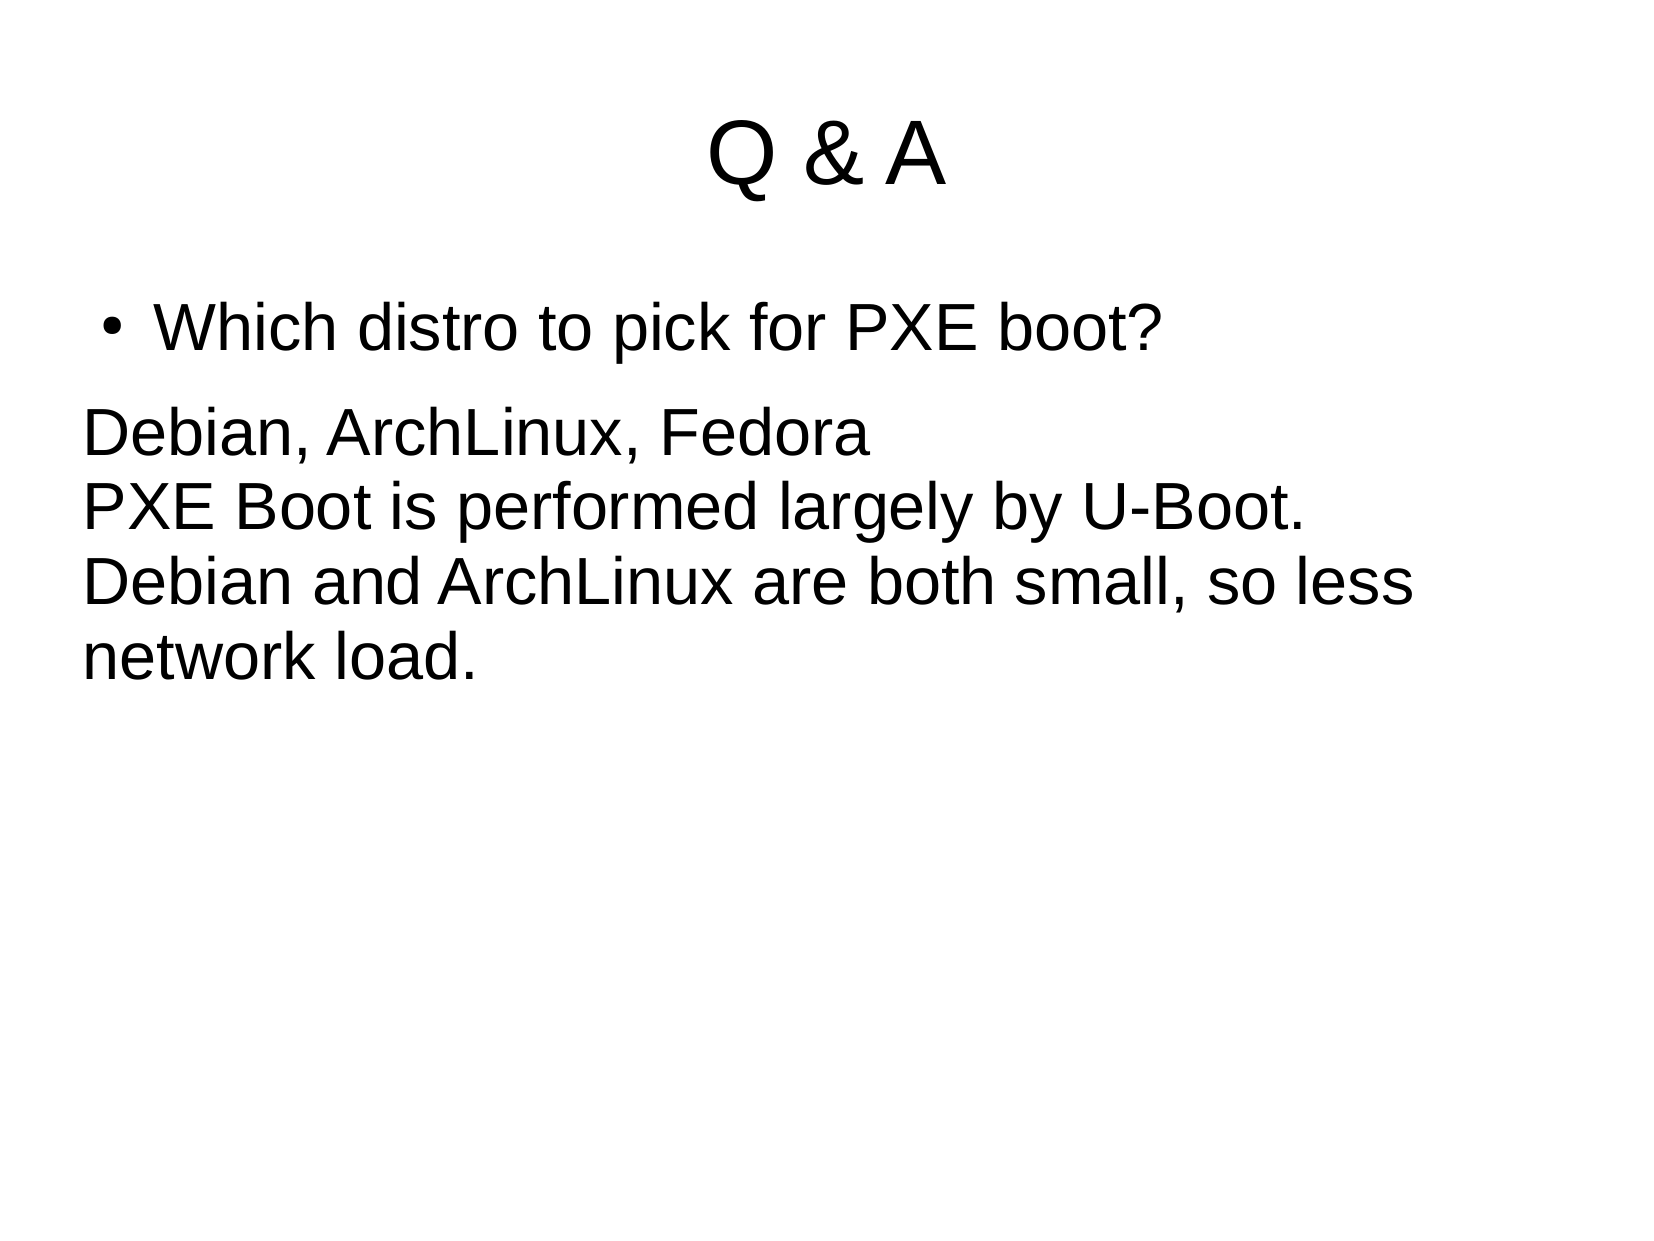

# Q & A
Which distro to pick for PXE boot?
Debian, ArchLinux, Fedora
PXE Boot is performed largely by U-Boot.
Debian and ArchLinux are both small, so less network load.